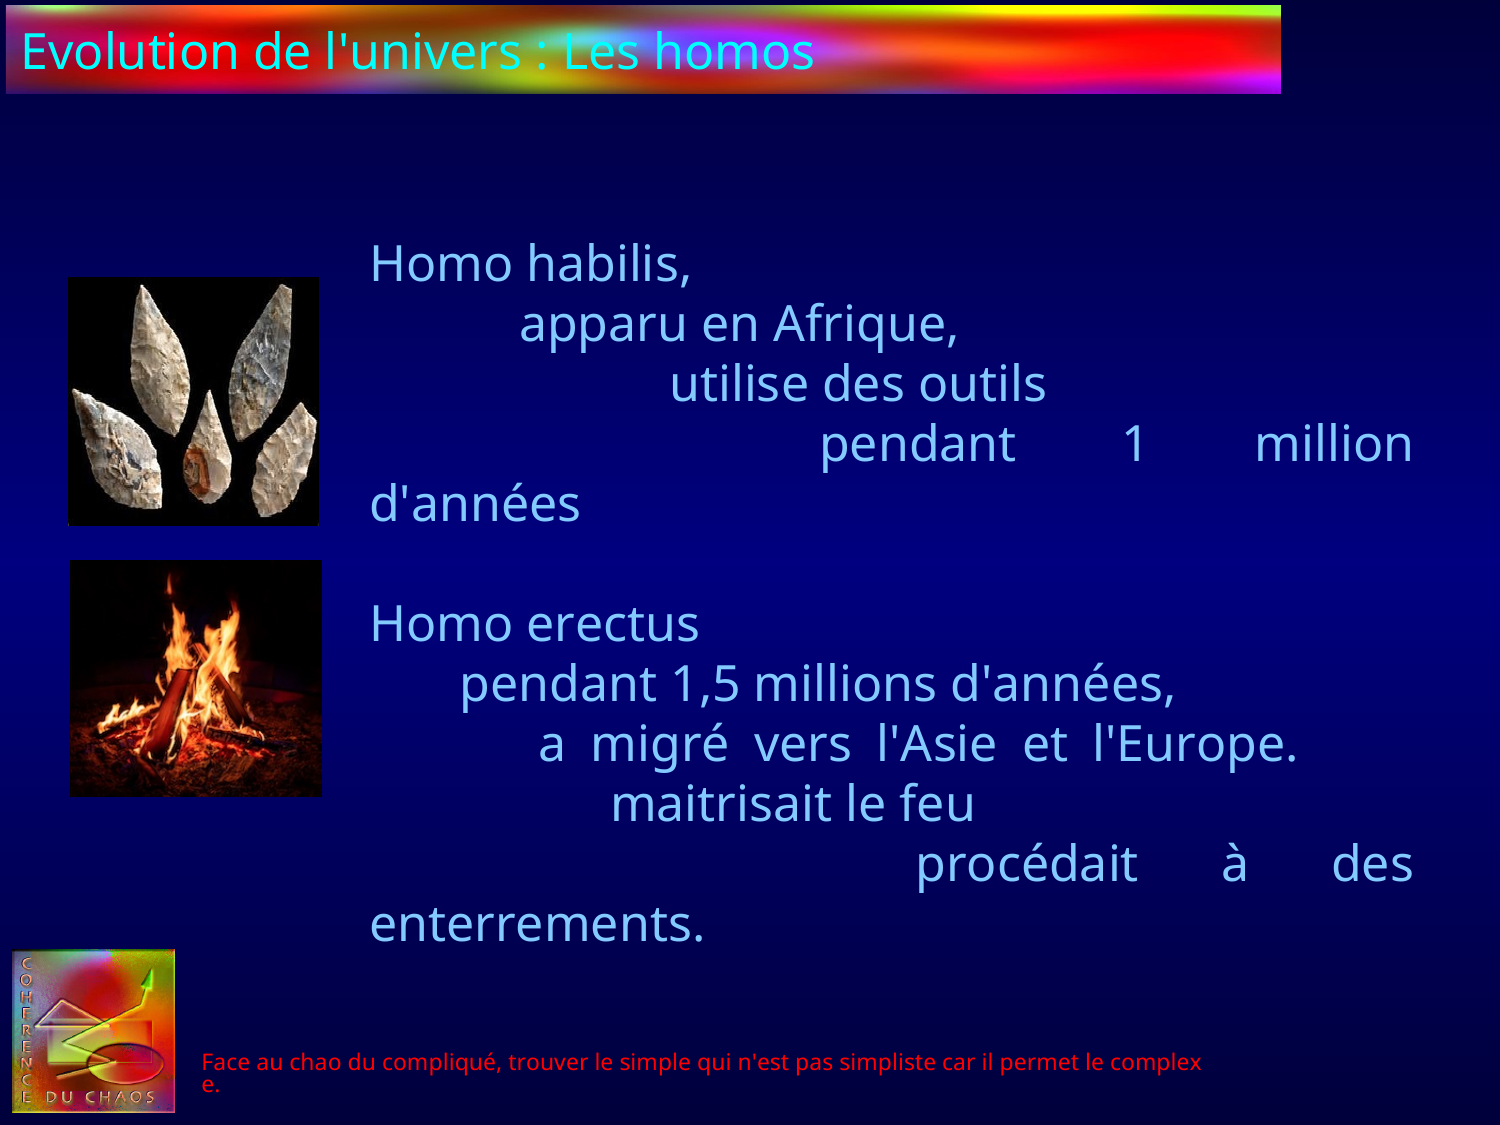

#
Evolution de l'univers : Les homos
Homo habilis,
	apparu en Afrique,
		utilise des outils
			pendant 1 million d'années
Homo erectus
 pendant 1,5 millions d'années,
 a migré vers l'Asie et l'Europe. 		 maitrisait le feu
		 procédait à des enterrements.
Face au chao du compliqué, trouver le simple qui n'est pas simpliste car il permet le complexe.